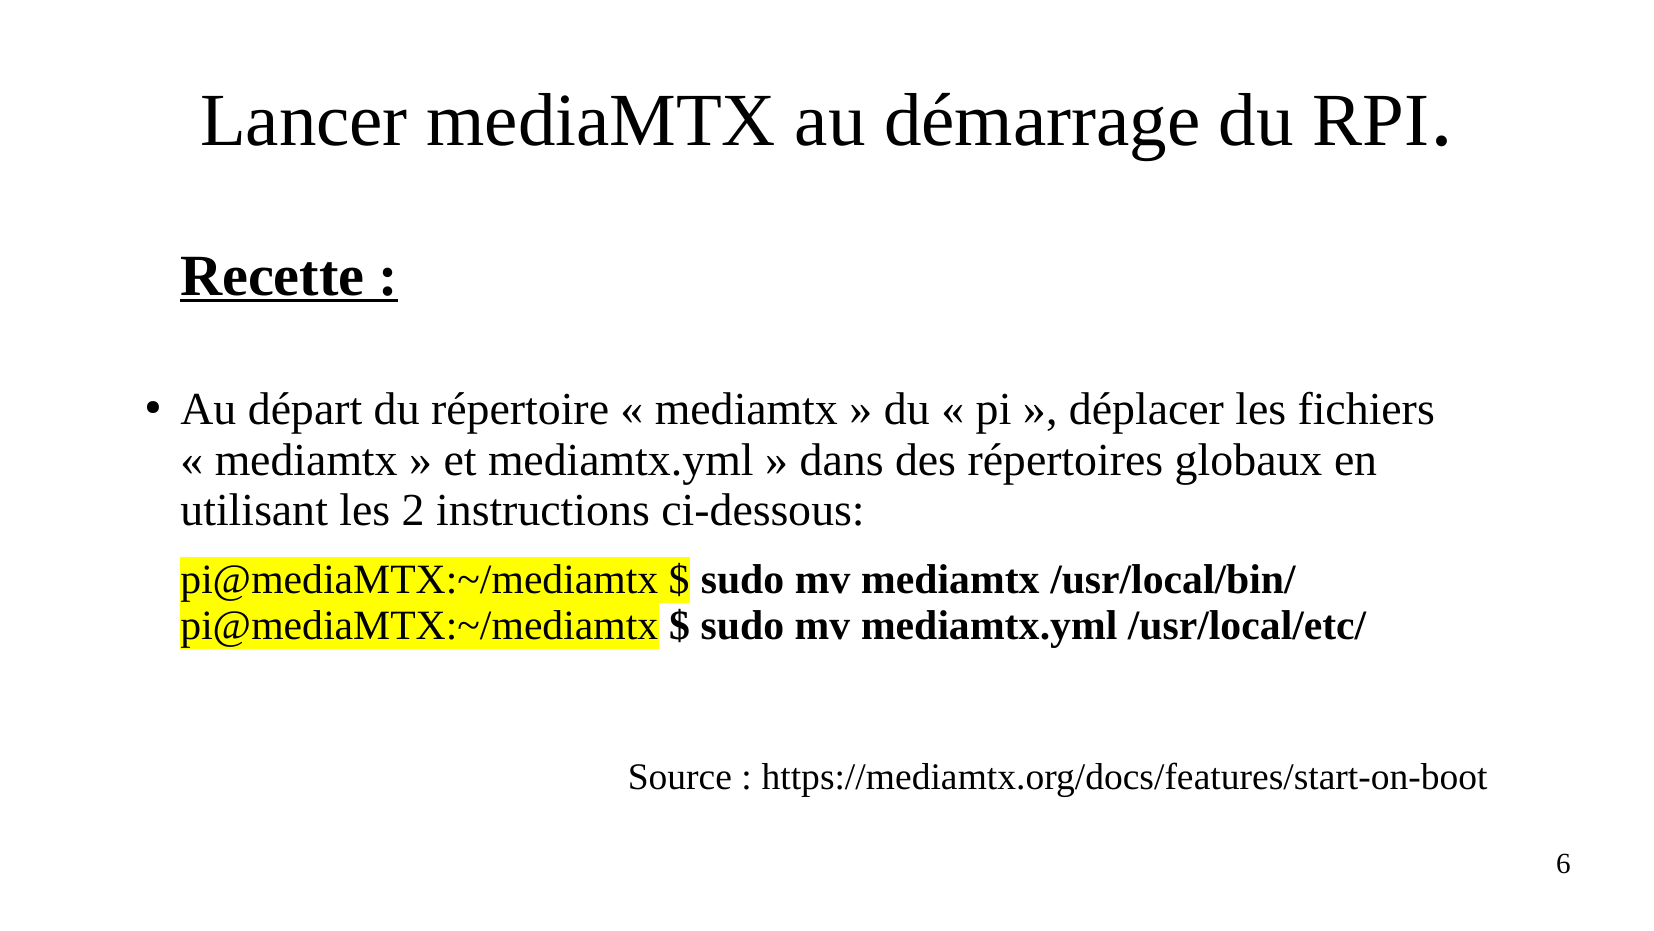

# Lancer mediaMTX au démarrage du RPI.
Recette :
Au départ du répertoire « mediamtx » du « pi », déplacer les fichiers « mediamtx » et mediamtx.yml » dans des répertoires globaux en utilisant les 2 instructions ci-dessous:
pi@mediaMTX:~/mediamtx $ sudo mv mediamtx /usr/local/bin/
pi@mediaMTX:~/mediamtx $ sudo mv mediamtx.yml /usr/local/etc/
Source : https://mediamtx.org/docs/features/start-on-boot
6